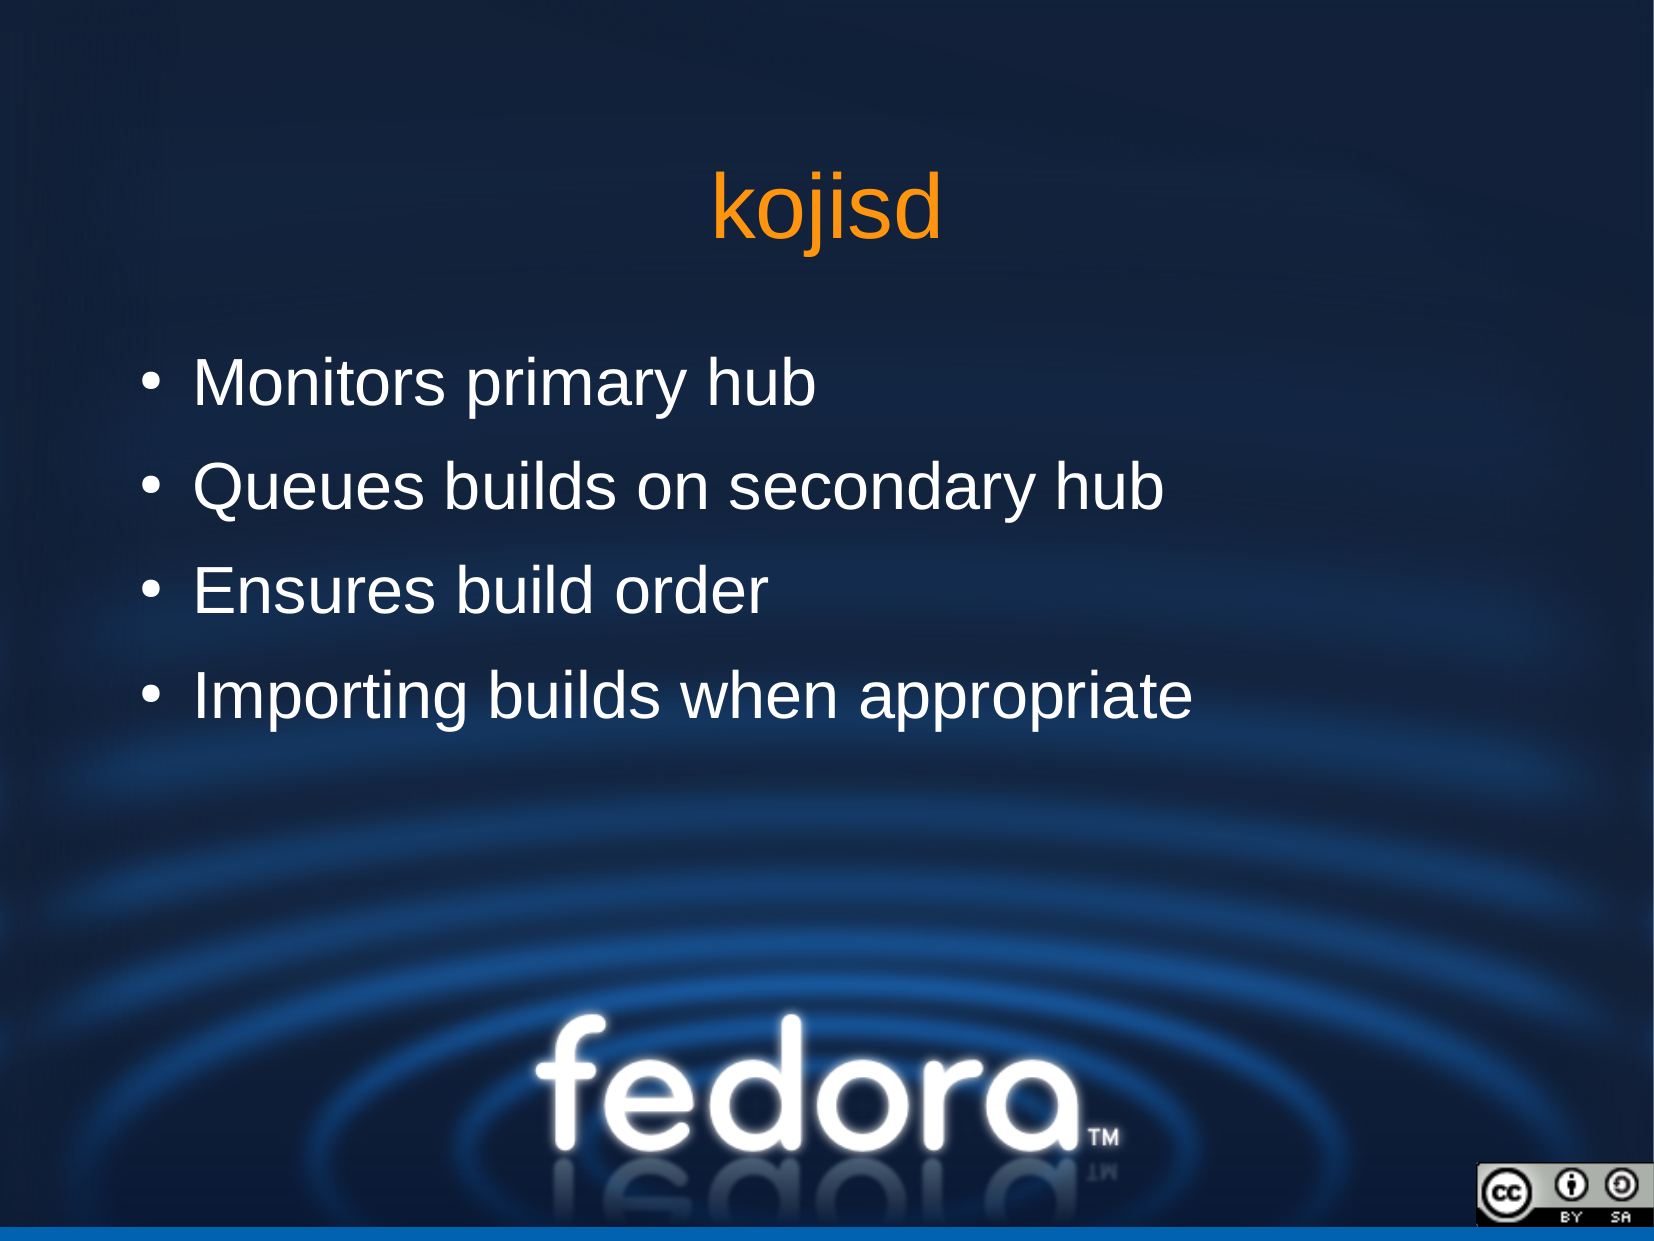

# kojisd
Monitors primary hub
Queues builds on secondary hub
Ensures build order
Importing builds when appropriate